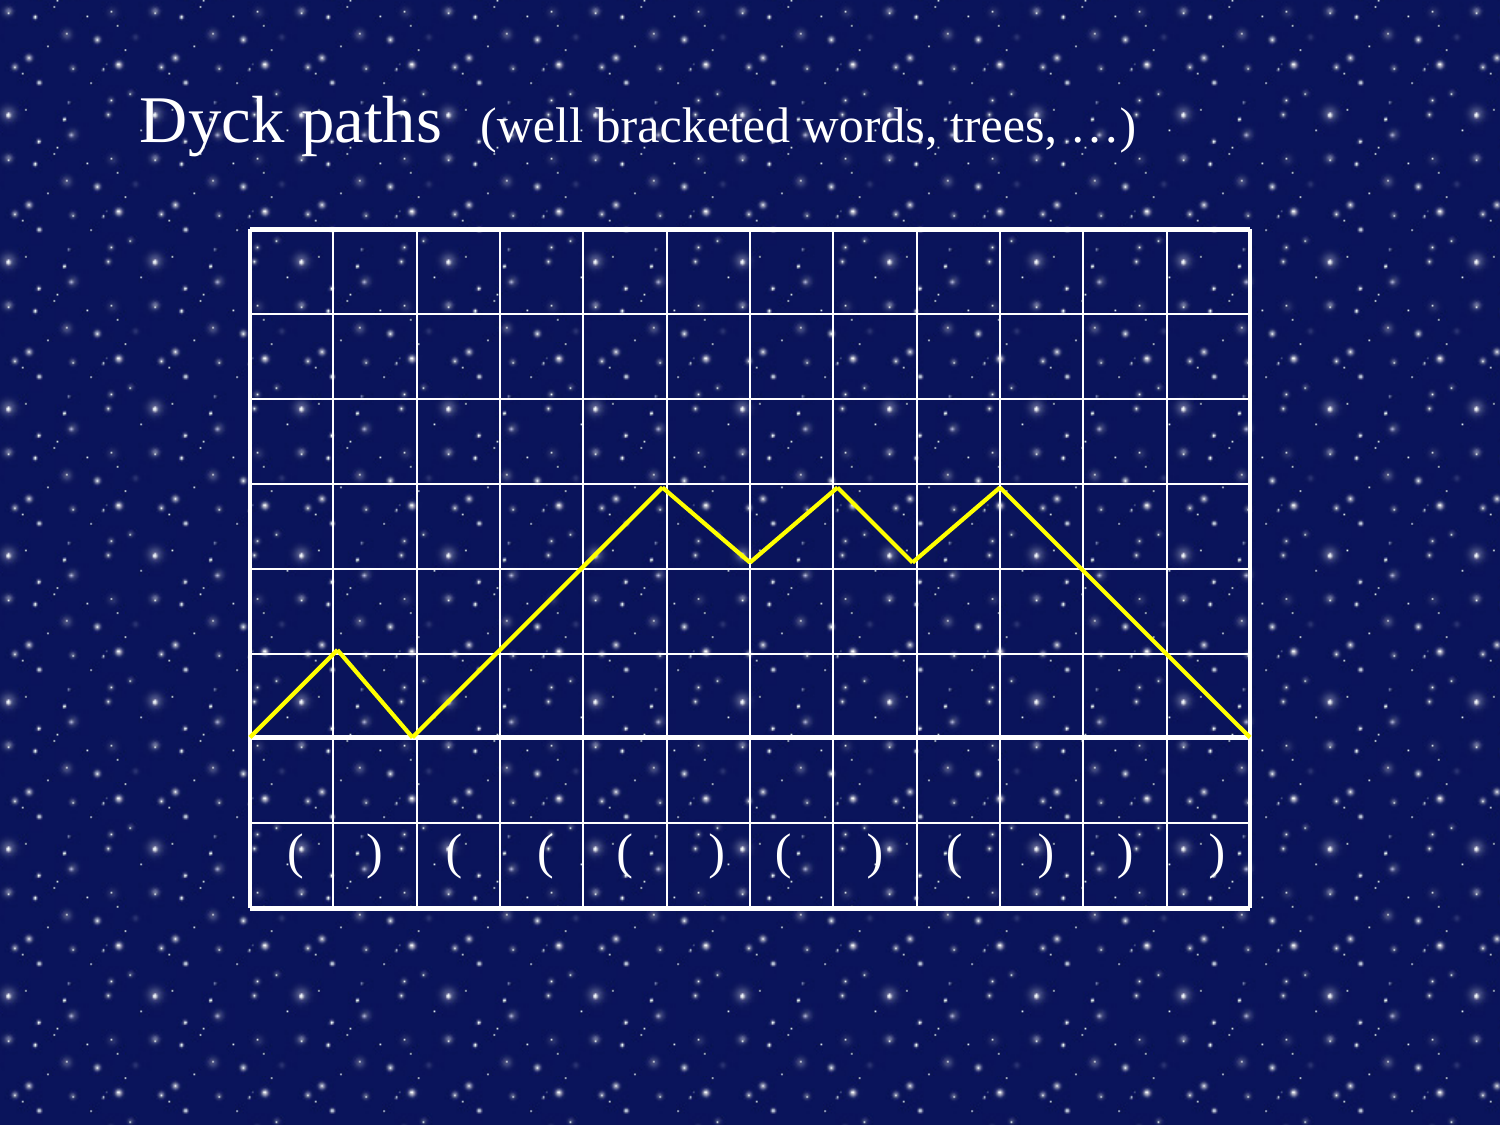

Dyck paths (well bracketed words, trees, …)
( ) ( ( ( ) ( ) ( ) ) )